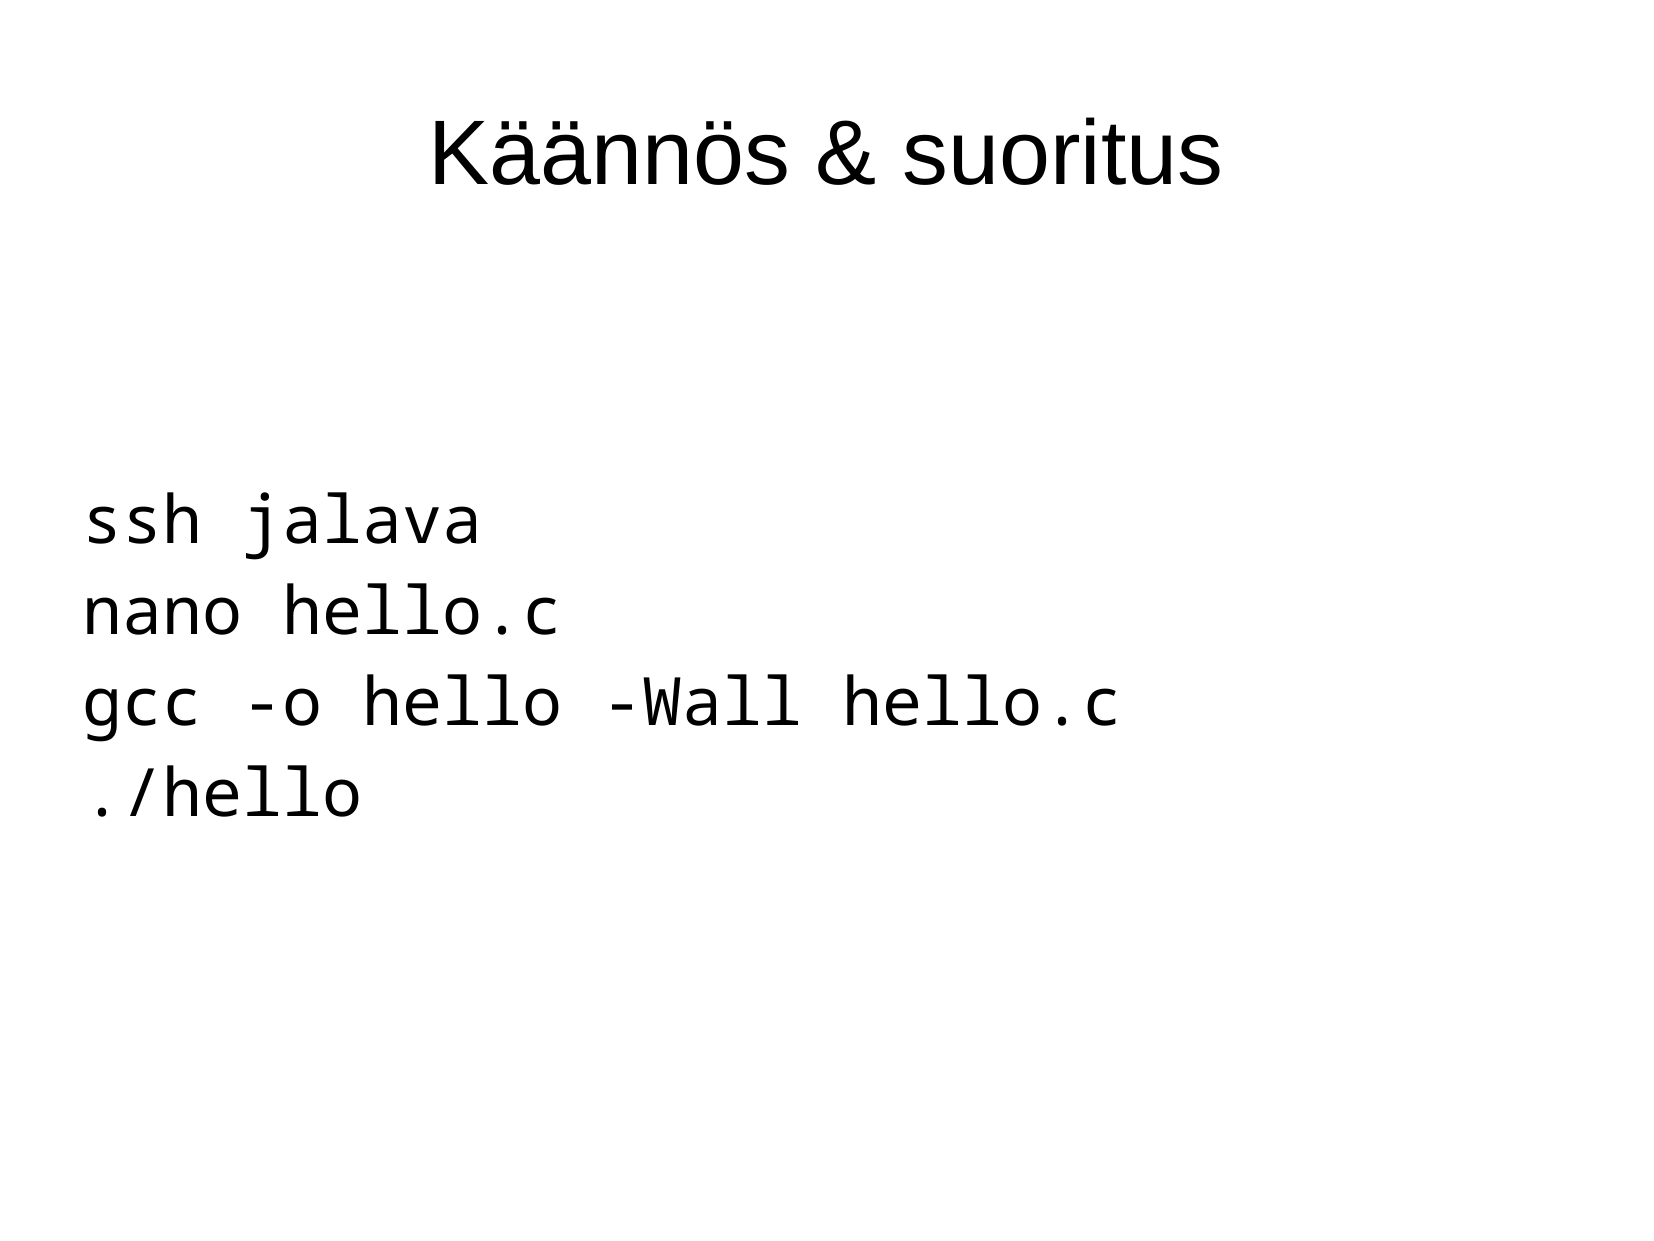

# Käännös & suoritus
ssh jalava
nano hello.c
gcc -o hello -Wall hello.c
./hello